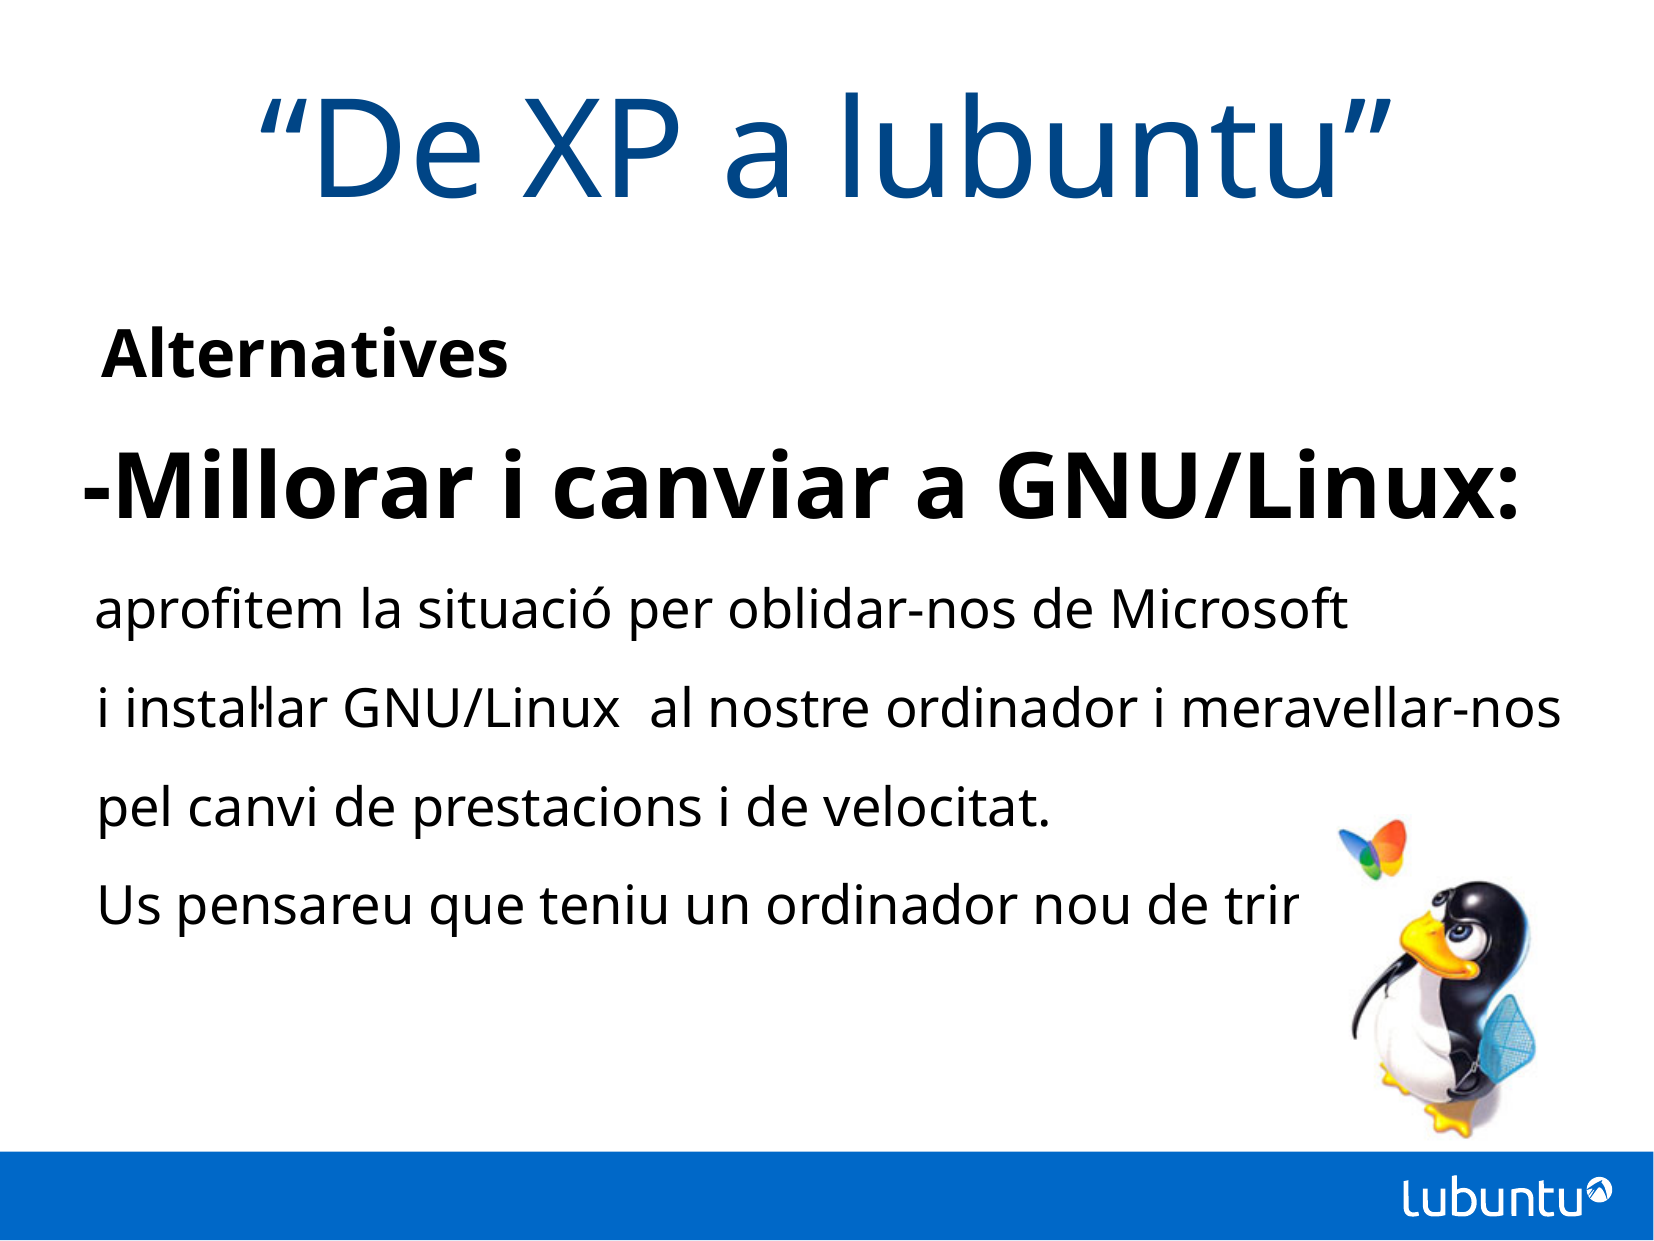

# “De XP a lubuntu”
Alternatives
-Millorar i canviar a GNU/Linux:
 aprofitem la situació per oblidar-nos de Microsoft
 i instal·lar GNU/Linux al nostre ordinador i meravellar-nos
 pel canvi de prestacions i de velocitat.
 Us pensareu que teniu un ordinador nou de trinca.